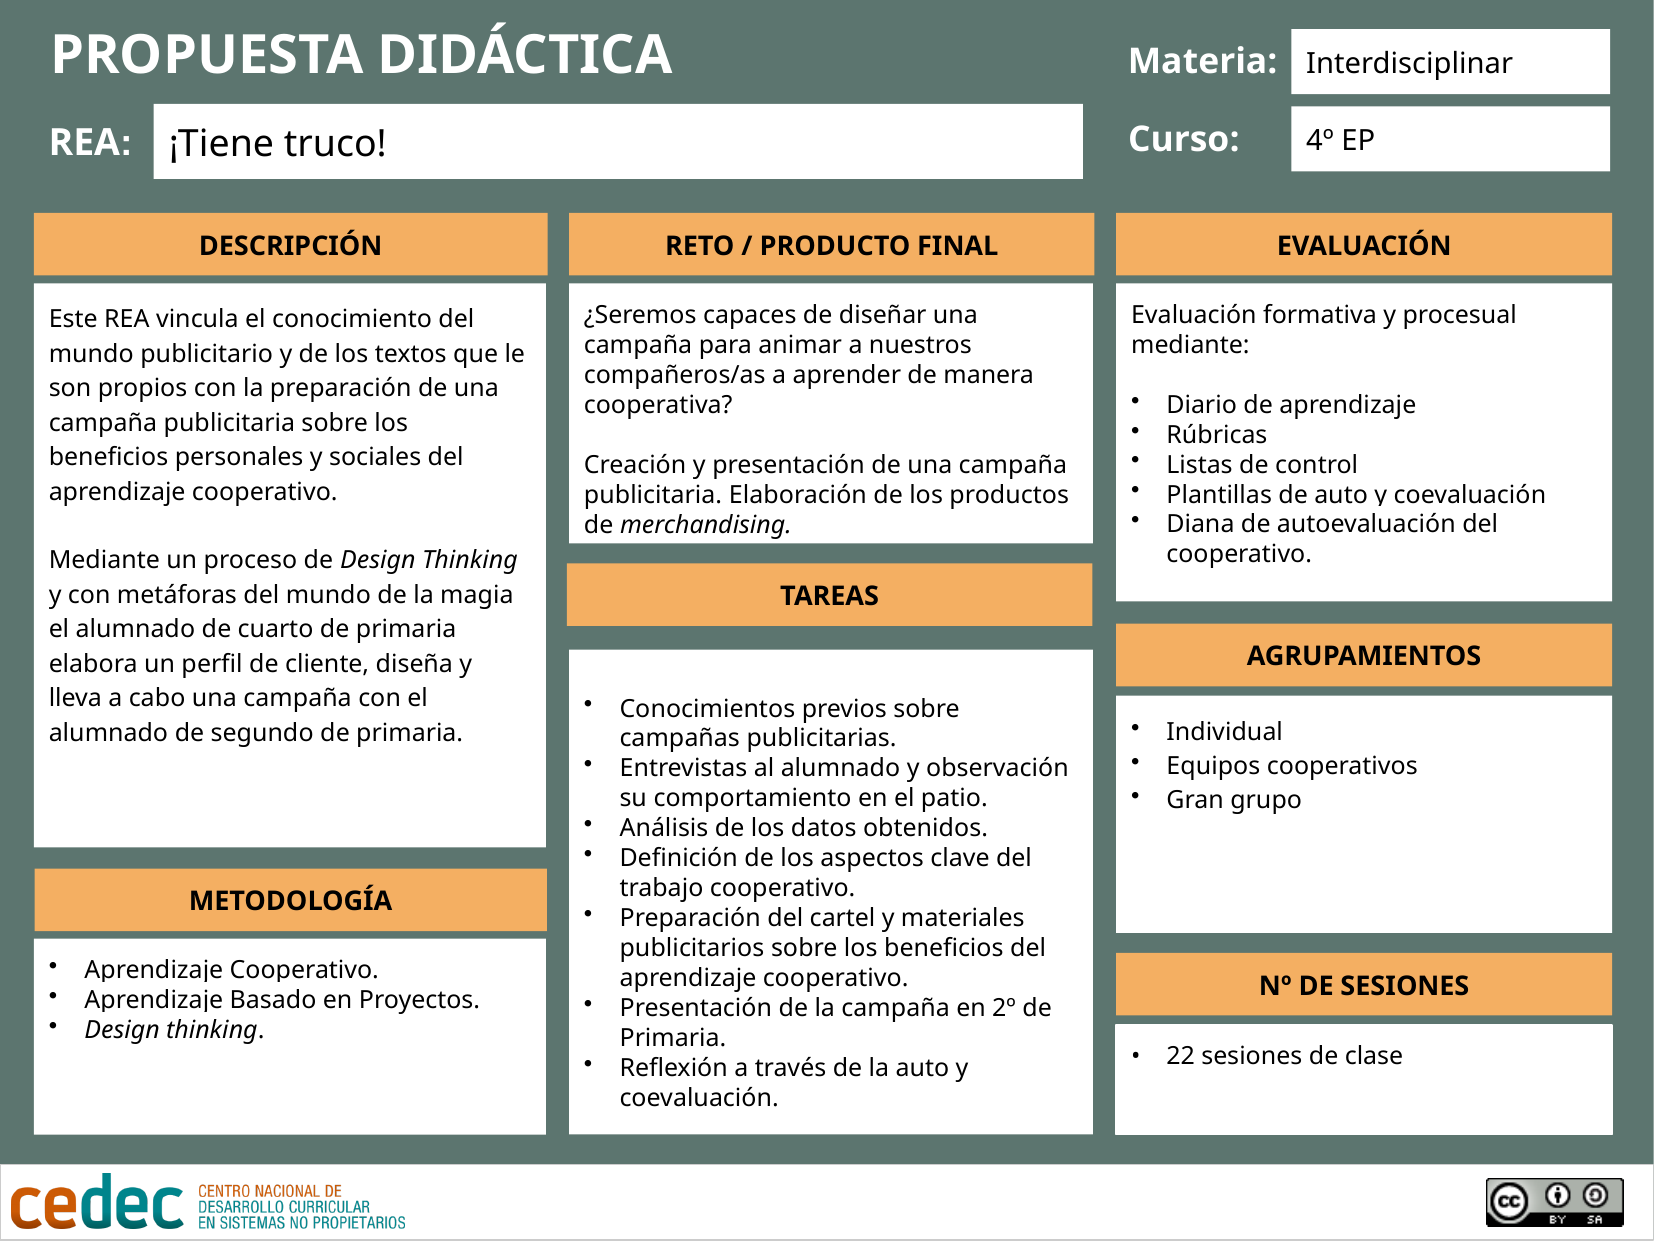

PROPUESTA DIDÁCTICA
Interdisciplinar
Materia:
¡Tiene truco!
4º EP
Curso:
REA:
DESCRIPCIÓN
RETO / PRODUCTO FINAL
EVALUACIÓN
Este REA vincula el conocimiento del mundo publicitario y de los textos que le son propios con la preparación de una campaña publicitaria sobre los beneficios personales y sociales del aprendizaje cooperativo.
Mediante un proceso de Design Thinking y con metáforas del mundo de la magia el alumnado de cuarto de primaria elabora un perfil de cliente, diseña y lleva a cabo una campaña con el alumnado de segundo de primaria.
¿Seremos capaces de diseñar una campaña para animar a nuestros compañeros/as a aprender de manera cooperativa?
Creación y presentación de una campaña publicitaria. Elaboración de los productos de merchandising.
.
Evaluación formativa y procesual mediante:
Diario de aprendizaje
Rúbricas
Listas de control
Plantillas de auto y coevaluación
Diana de autoevaluación del cooperativo.
TAREAS
AGRUPAMIENTOS
Conocimientos previos sobre campañas publicitarias.
Entrevistas al alumnado y observación su comportamiento en el patio.
Análisis de los datos obtenidos.
Definición de los aspectos clave del trabajo cooperativo.
Preparación del cartel y materiales publicitarios sobre los beneficios del aprendizaje cooperativo.
Presentación de la campaña en 2º de Primaria.
Reflexión a través de la auto y coevaluación.
Individual
Equipos cooperativos
Gran grupo
METODOLOGÍA
Aprendizaje Cooperativo.
Aprendizaje Basado en Proyectos.
Design thinking.
Nº DE SESIONES
22 sesiones de clase